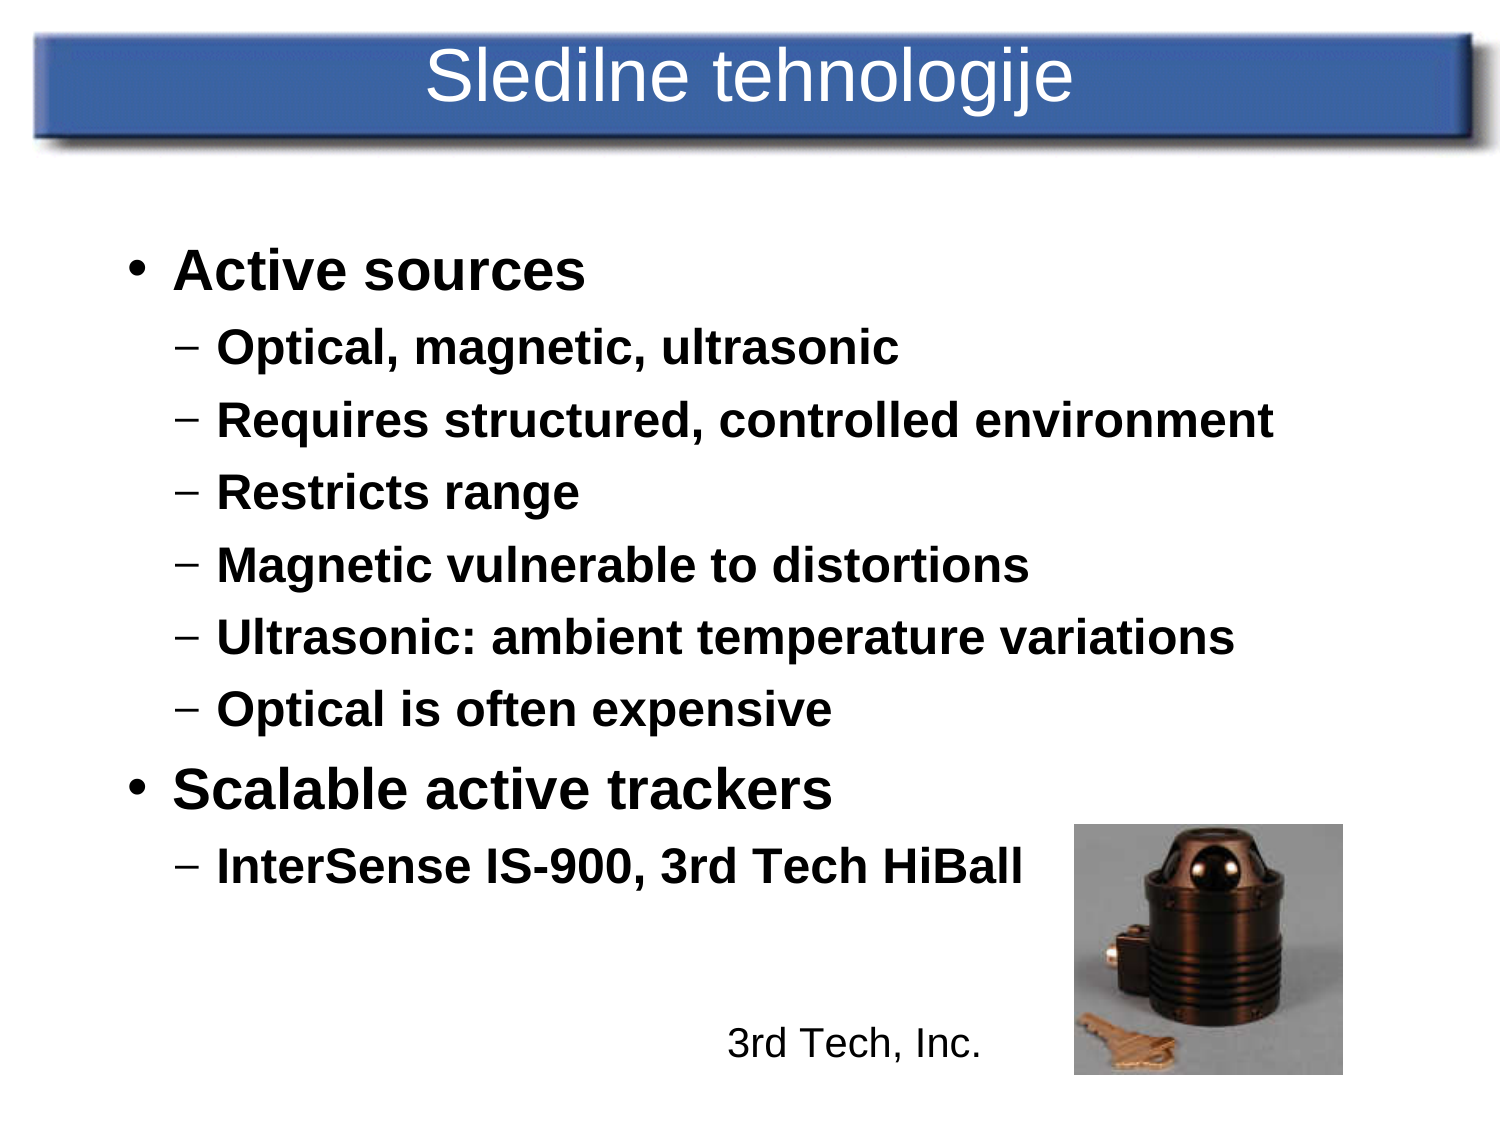

# Sledilne tehnologije
 Active sources
 Optical, magnetic, ultrasonic
 Requires structured, controlled environment
 Restricts range
 Magnetic vulnerable to distortions
 Ultrasonic: ambient temperature variations
 Optical is often expensive
 Scalable active trackers
 InterSense IS-900, 3rd Tech HiBall
3rd Tech, Inc.